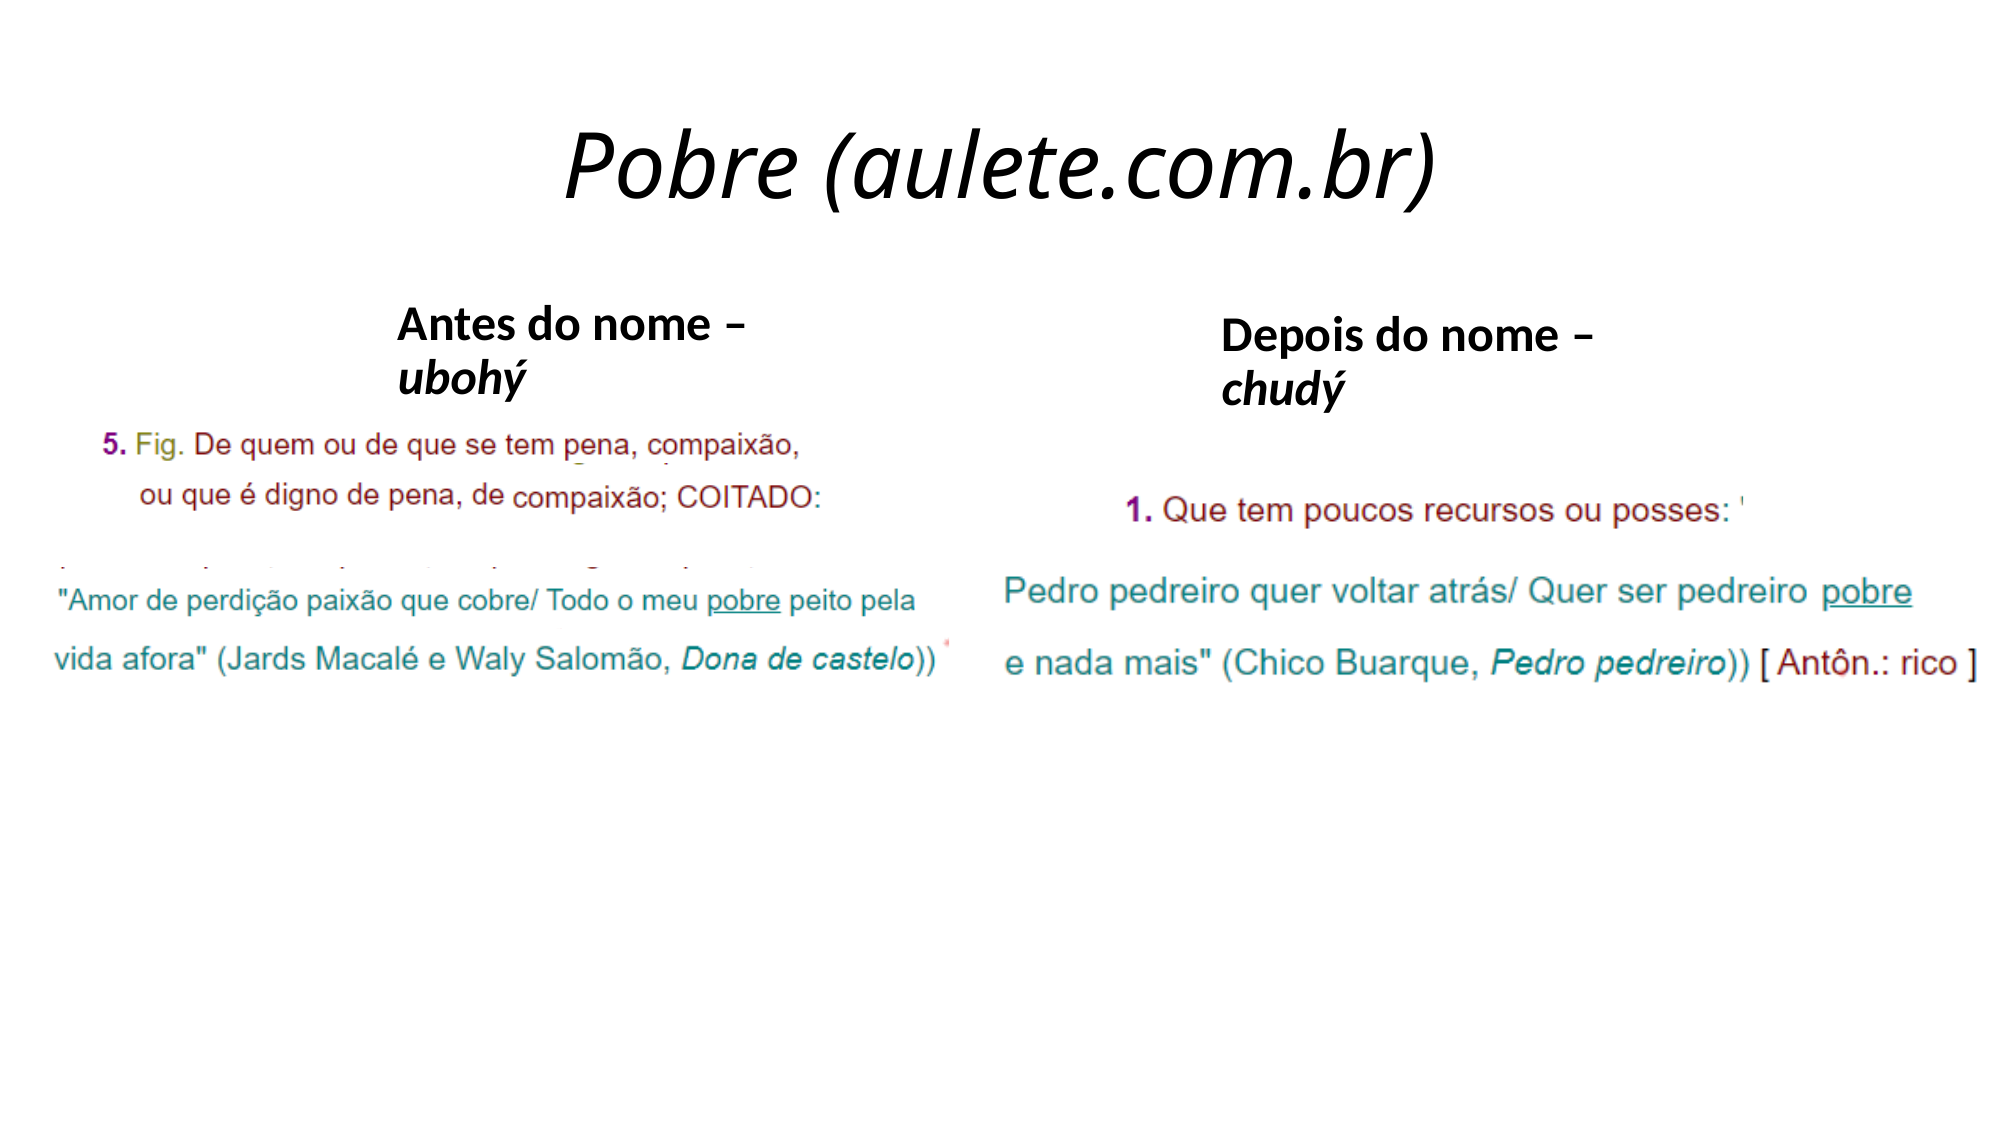

# Pobre (aulete.com.br)
Antes do nome – ubohý
Depois do nome – chudý